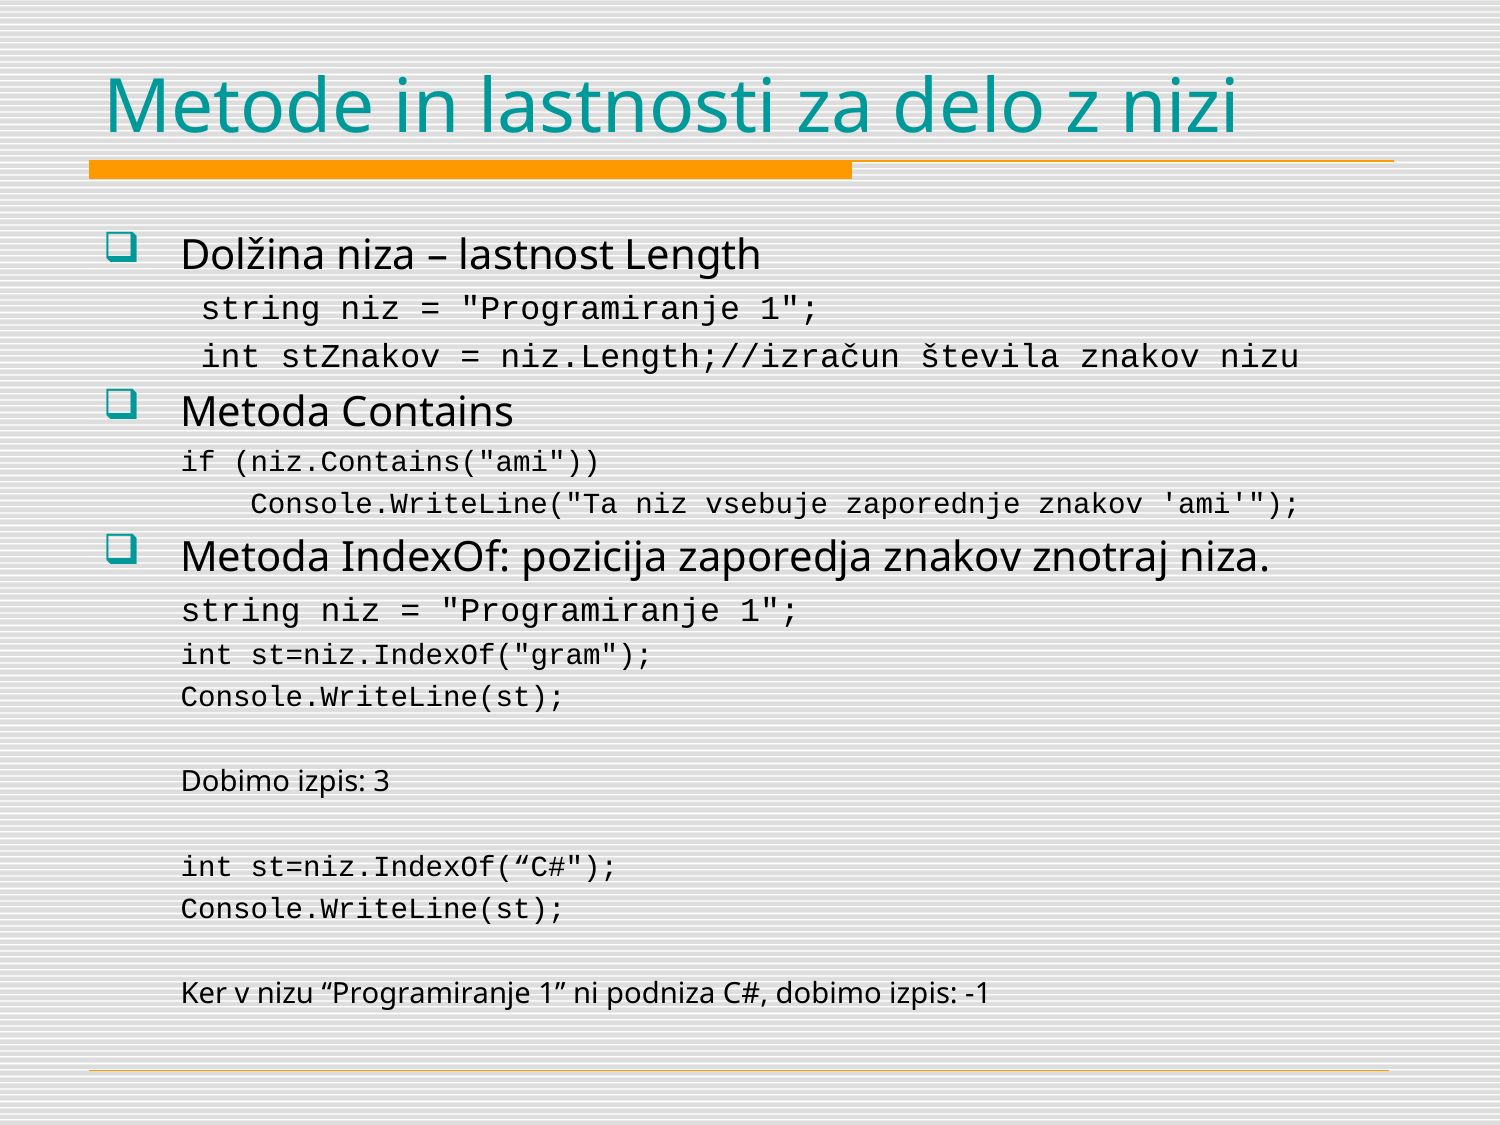

# Metode in lastnosti za delo z nizi
Dolžina niza – lastnost Length
 string niz = "Programiranje 1";
 int stZnakov = niz.Length;//izračun števila znakov nizu
Metoda Contains
if (niz.Contains("ami"))
 Console.WriteLine("Ta niz vsebuje zaporednje znakov 'ami'");
Metoda IndexOf: pozicija zaporedja znakov znotraj niza.
string niz = "Programiranje 1";
int st=niz.IndexOf("gram");
Console.WriteLine(st);
Dobimo izpis: 3
int st=niz.IndexOf(“C#");
Console.WriteLine(st);
Ker v nizu “Programiranje 1” ni podniza C#, dobimo izpis: -1